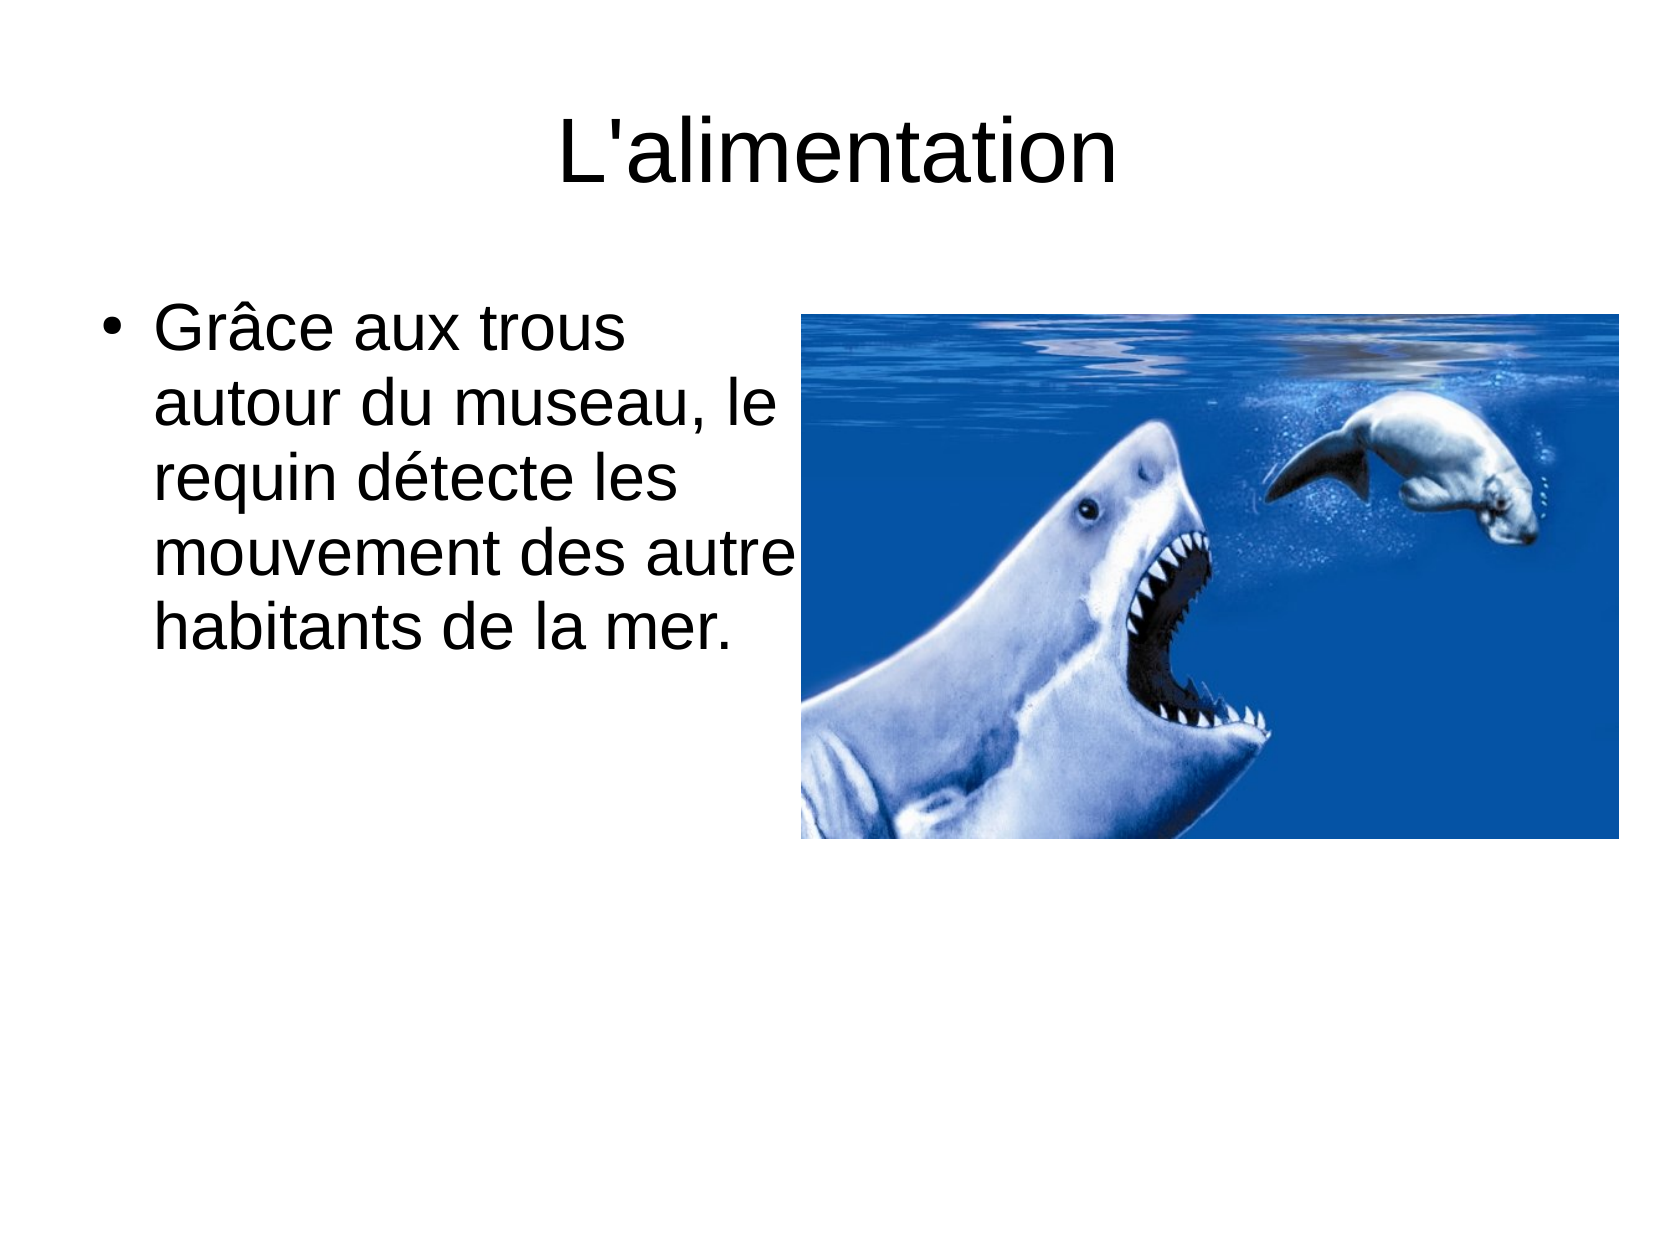

# L'alimentation
Grâce aux trous autour du museau, le requin détecte les mouvement des autre habitants de la mer.